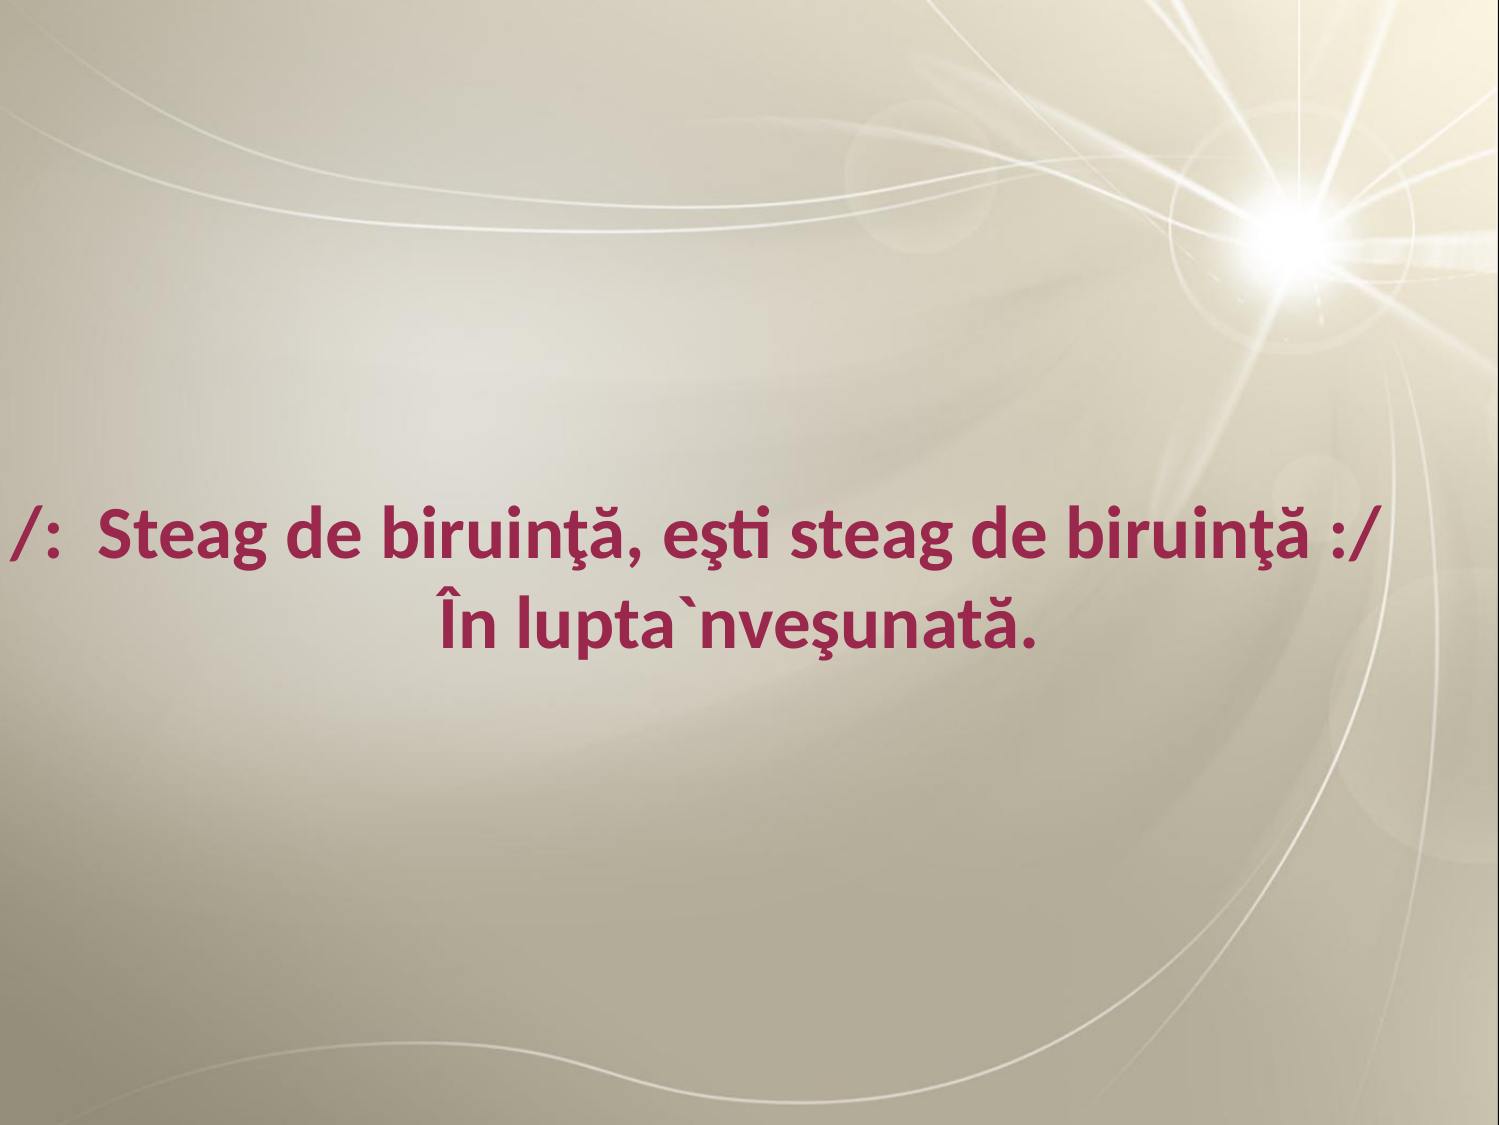

# /: Steag de biruinţă, eşti steag de biruinţă :/ În lupta`nveşunată.